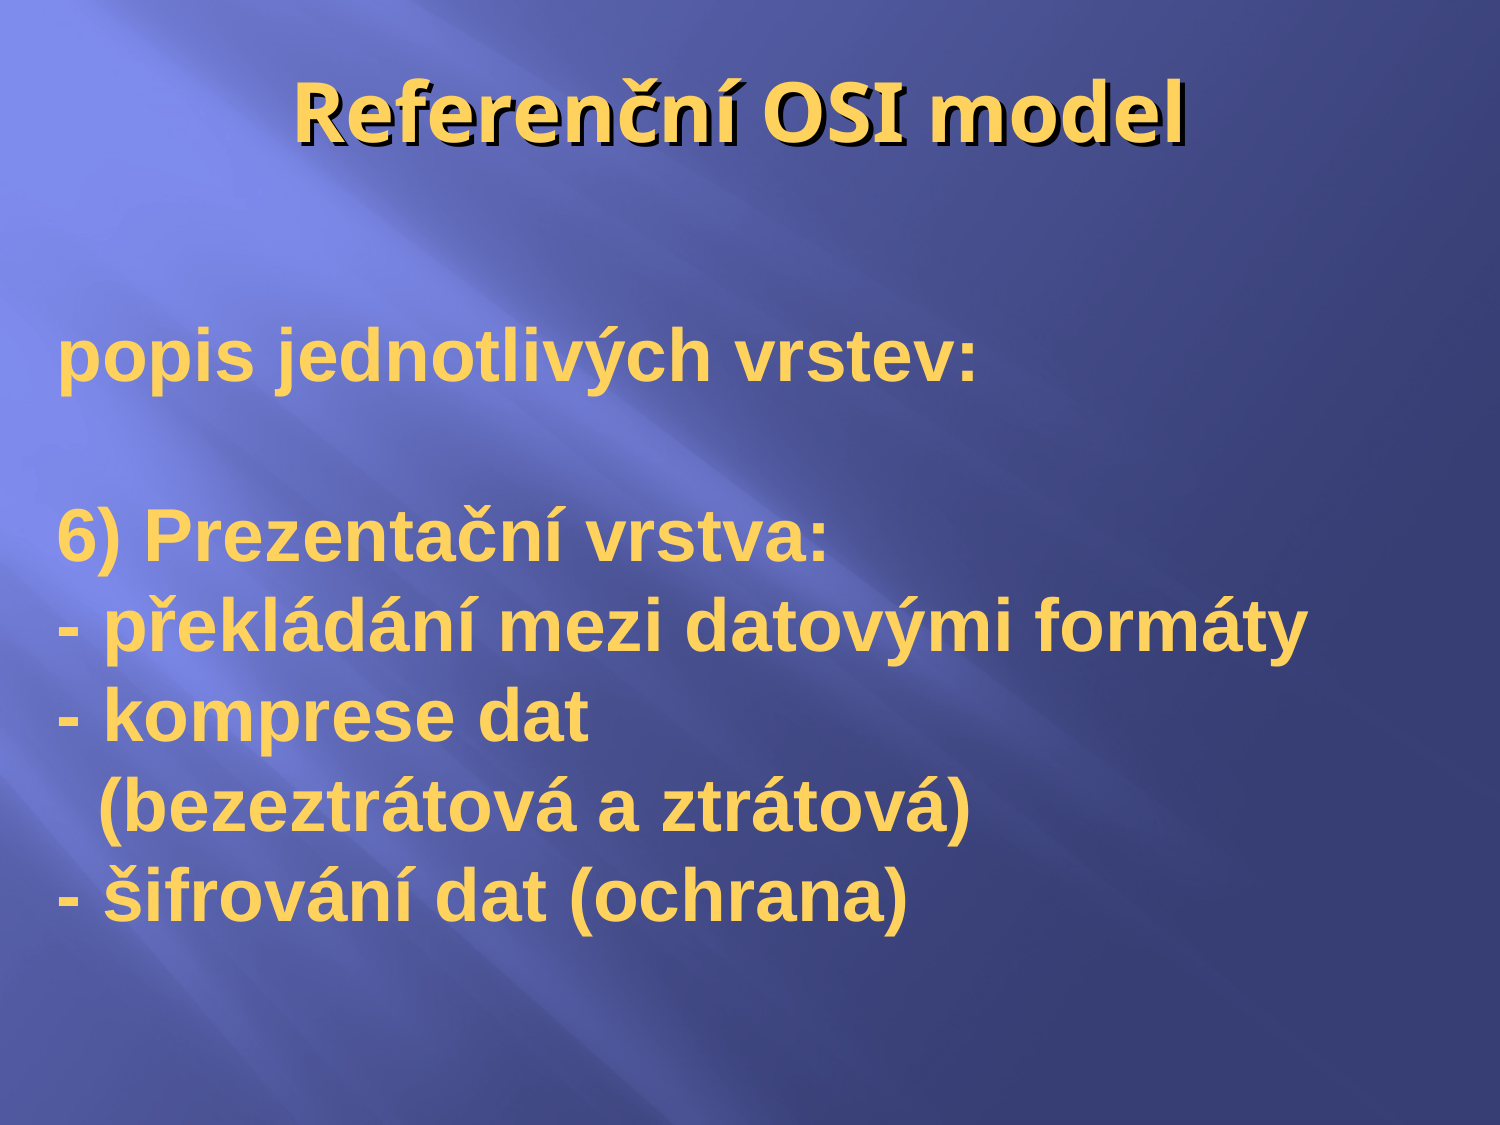

# Referenční OSI model
popis jednotlivých vrstev:
6) Prezentační vrstva:
- překládání mezi datovými formáty
- komprese dat
 (bezeztrátová a ztrátová)
- šifrování dat (ochrana)